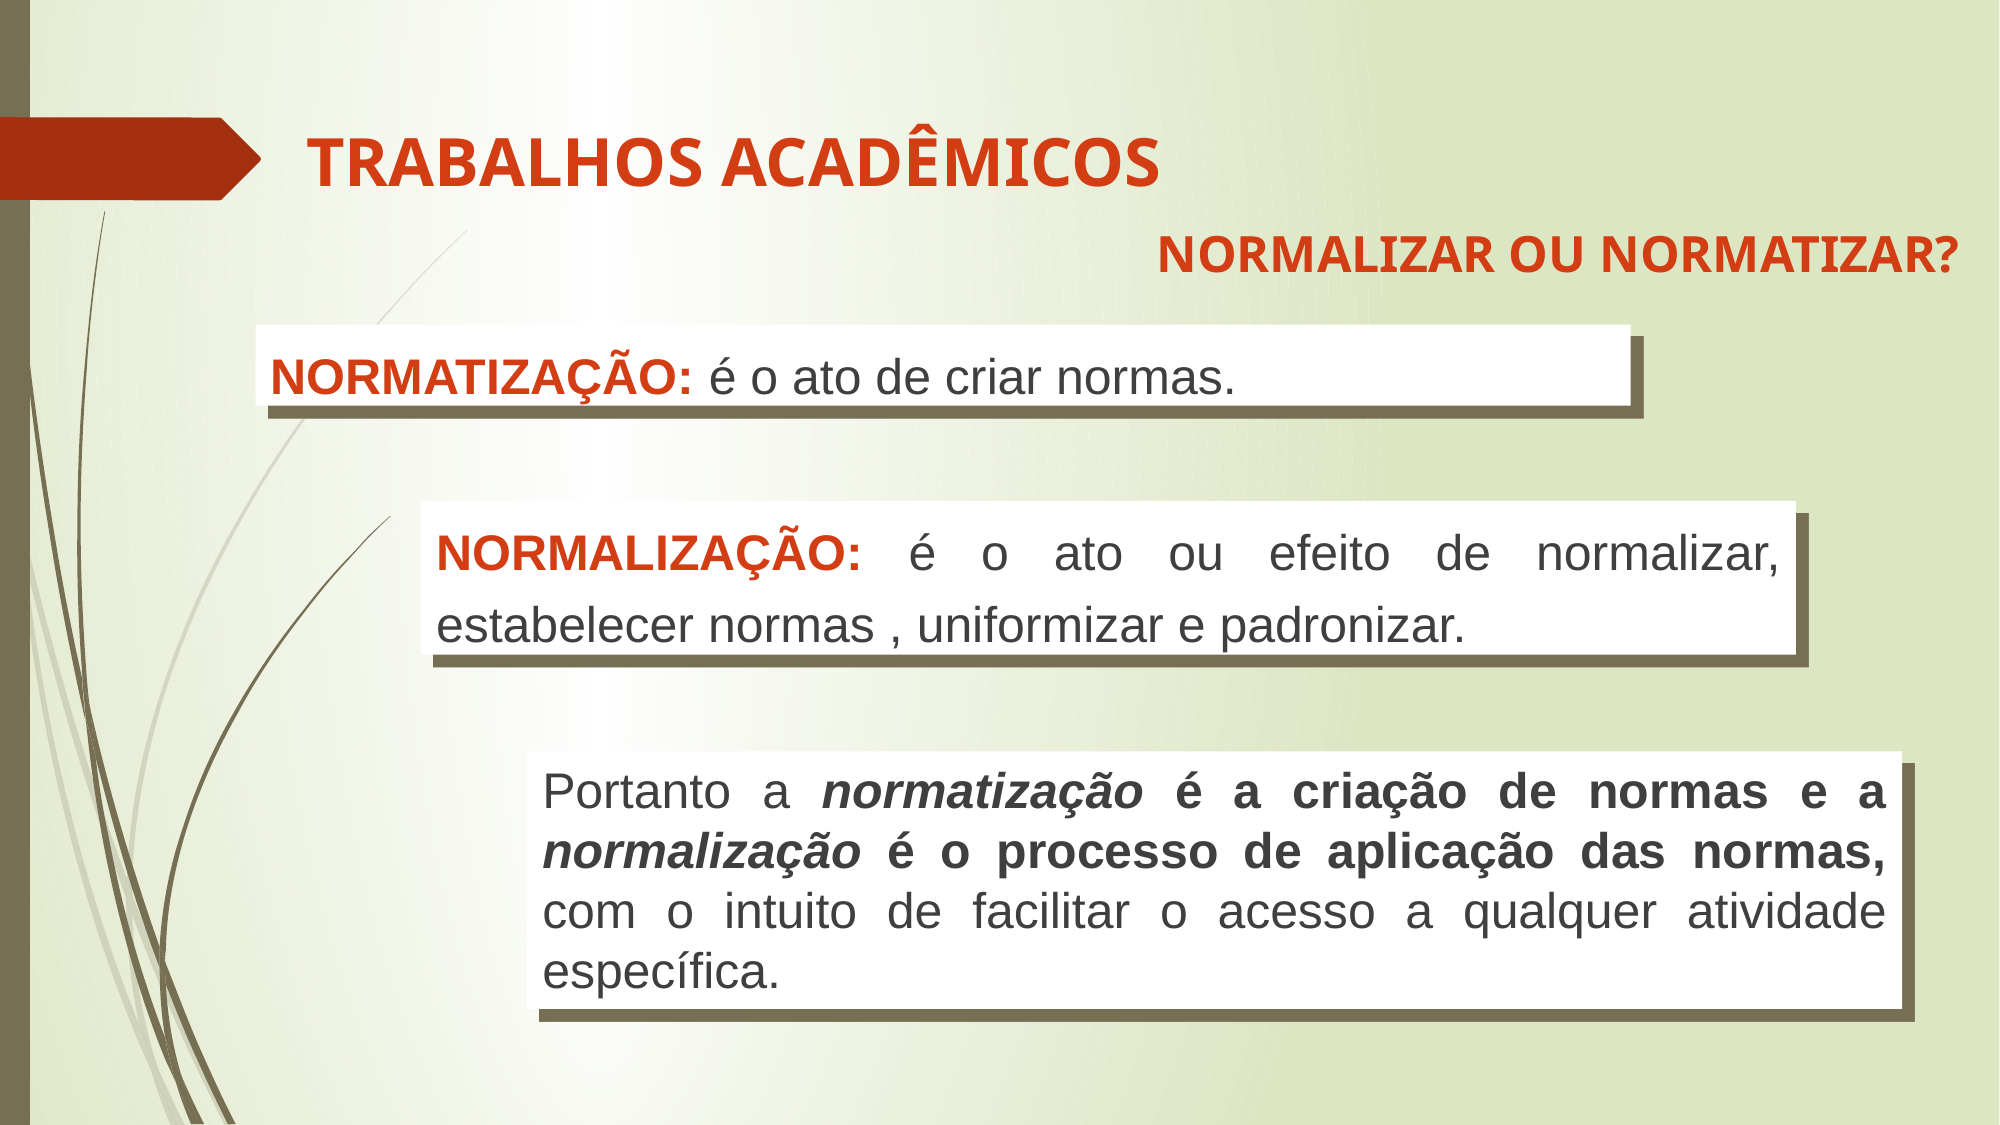

TRABALHOS ACADÊMICOS
NORMALIZAR OU NORMATIZAR?
NORMATIZAÇÃO: é o ato de criar normas.
NORMALIZAÇÃO: é o ato ou efeito de normalizar, estabelecer normas , uniformizar e padronizar.
Portanto a normatização é a criação de normas e a normalização é o processo de aplicação das normas, com o intuito de facilitar o acesso a qualquer atividade específica.